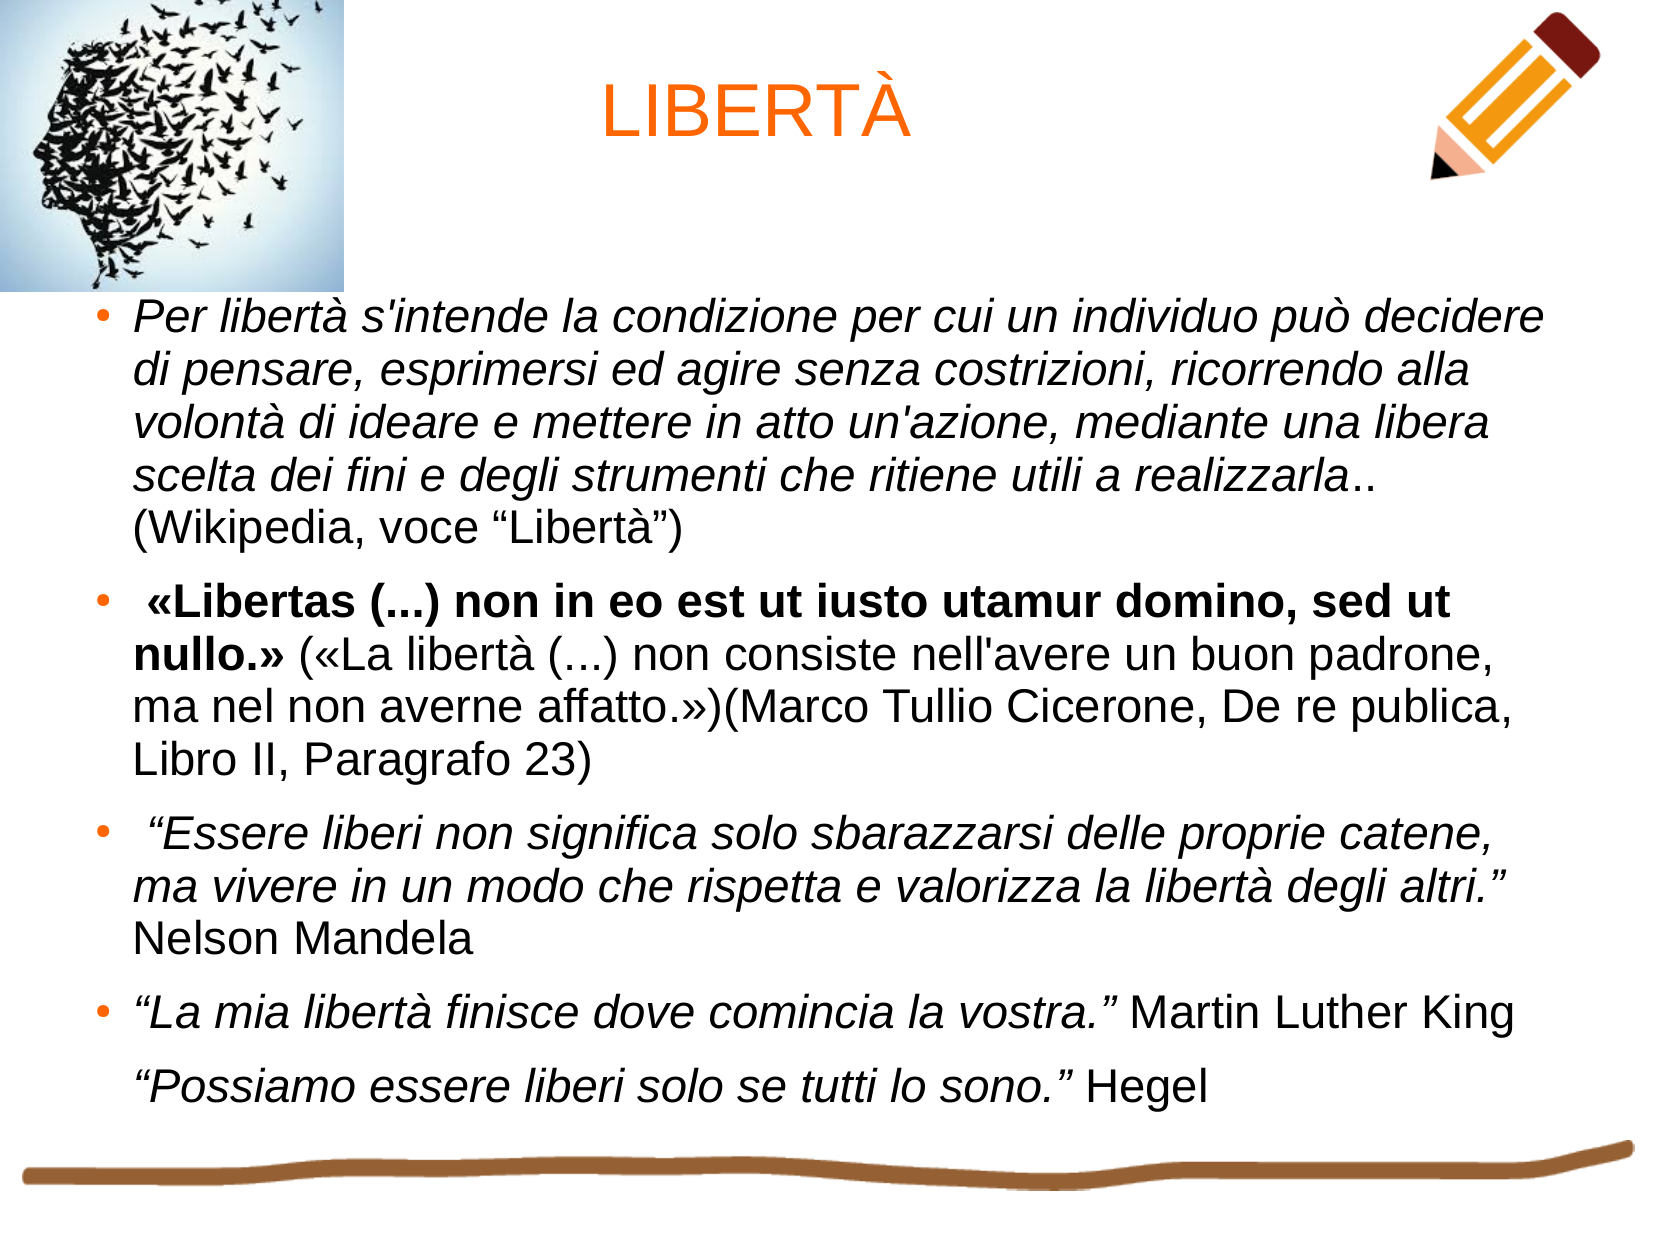

# LIBERTÀ
Per libertà s'intende la condizione per cui un individuo può decidere di pensare, esprimersi ed agire senza costrizioni, ricorrendo alla volontà di ideare e mettere in atto un'azione, mediante una libera scelta dei fini e degli strumenti che ritiene utili a realizzarla..(Wikipedia, voce “Libertà”)
 «Libertas (...) non in eo est ut iusto utamur domino, sed ut nullo.» («La libertà (...) non consiste nell'avere un buon padrone, ma nel non averne affatto.»)(Marco Tullio Cicerone, De re publica, Libro II, Paragrafo 23)
 “Essere liberi non significa solo sbarazzarsi delle proprie catene, ma vivere in un modo che rispetta e valorizza la libertà degli altri.” Nelson Mandela
“La mia libertà finisce dove comincia la vostra.” Martin Luther King
“Possiamo essere liberi solo se tutti lo sono.” Hegel